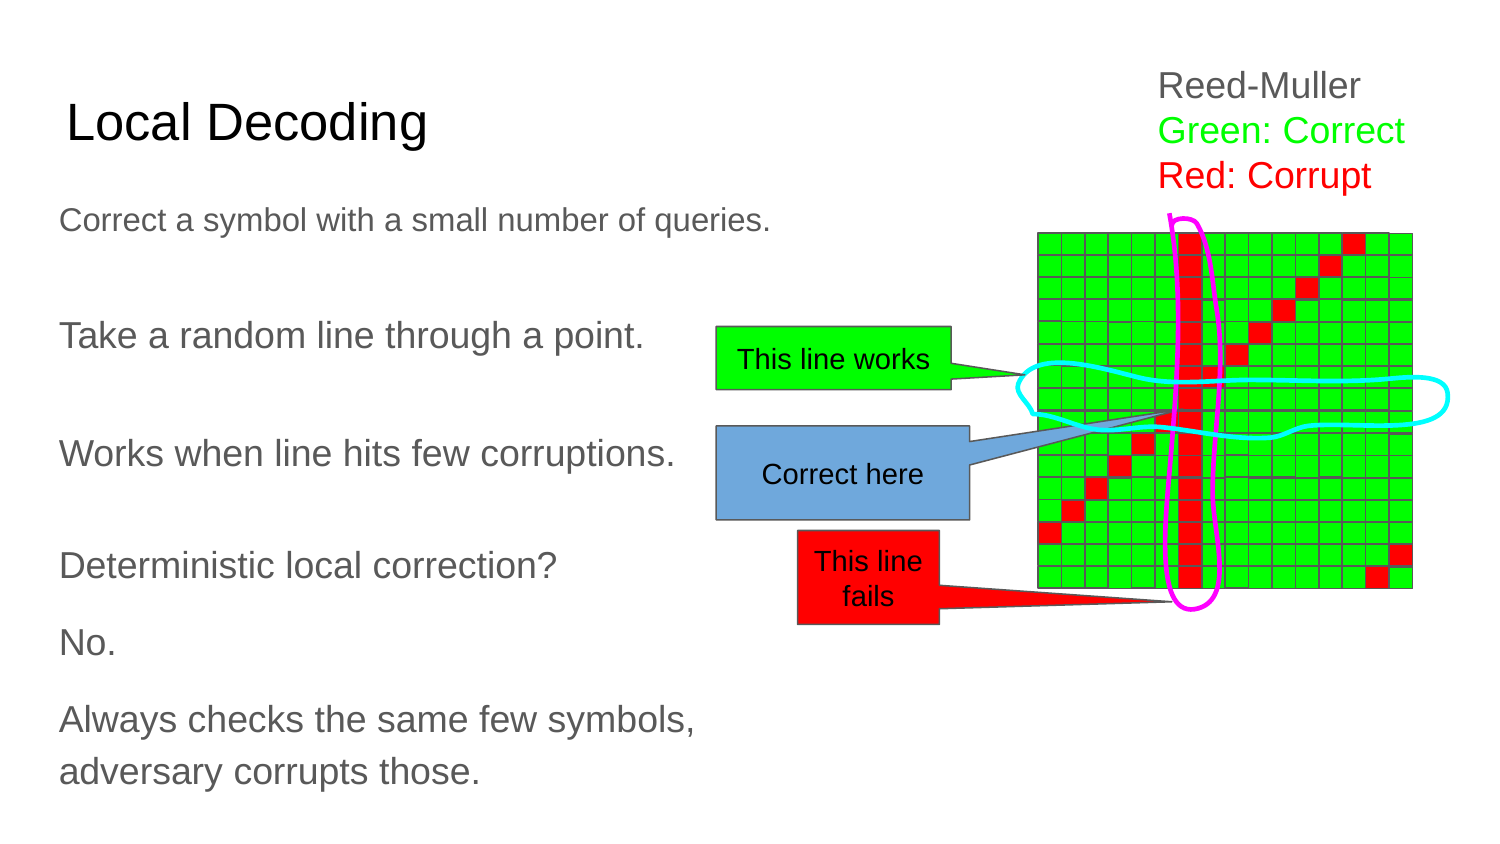

Reed-Muller
Green: Correct
Red: Corrupt
# Local Decoding
Correct a symbol with a small number of queries.
Take a random line through a point.
This line works
Works when line hits few corruptions.
Correct here
Deterministic local correction?
No.
Always checks the same few symbols, adversary corrupts those.
This line fails